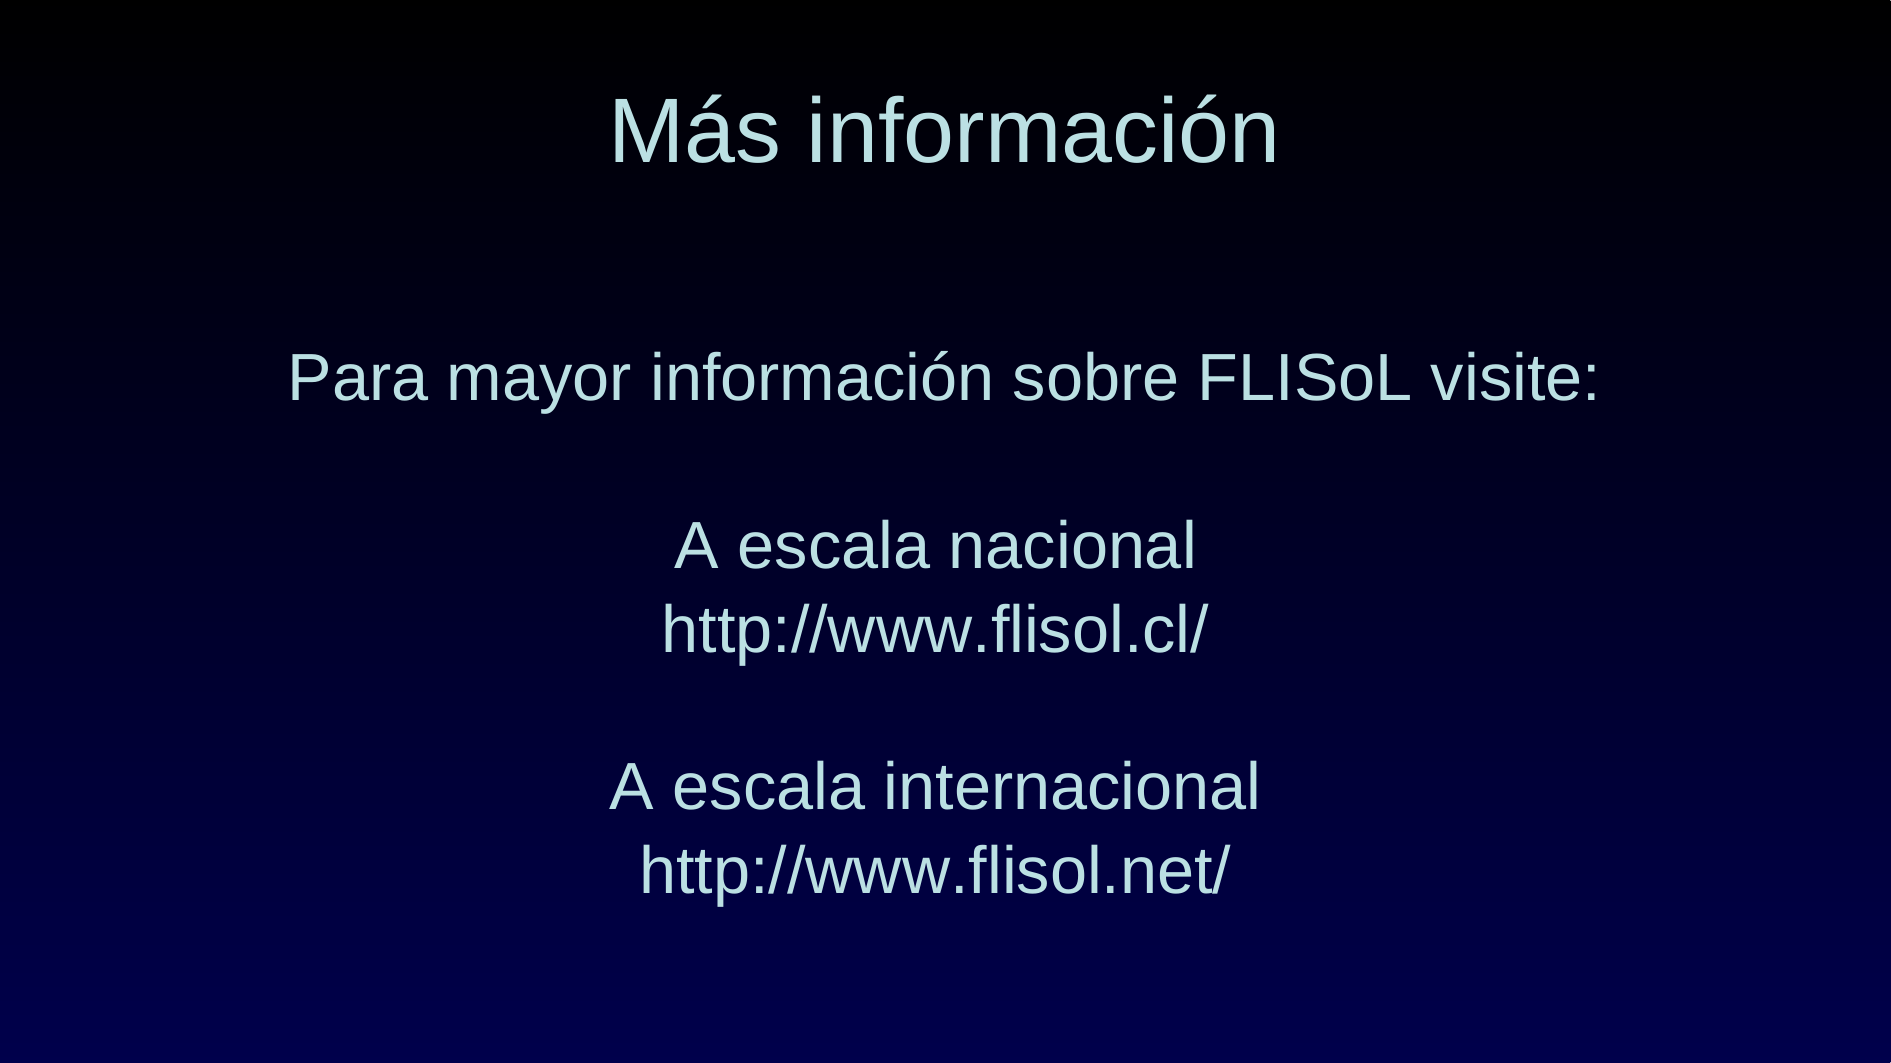

# Más información
Para mayor información sobre FLISoL visite:
A escala nacional
http://www.flisol.cl/
A escala internacional
http://www.flisol.net/